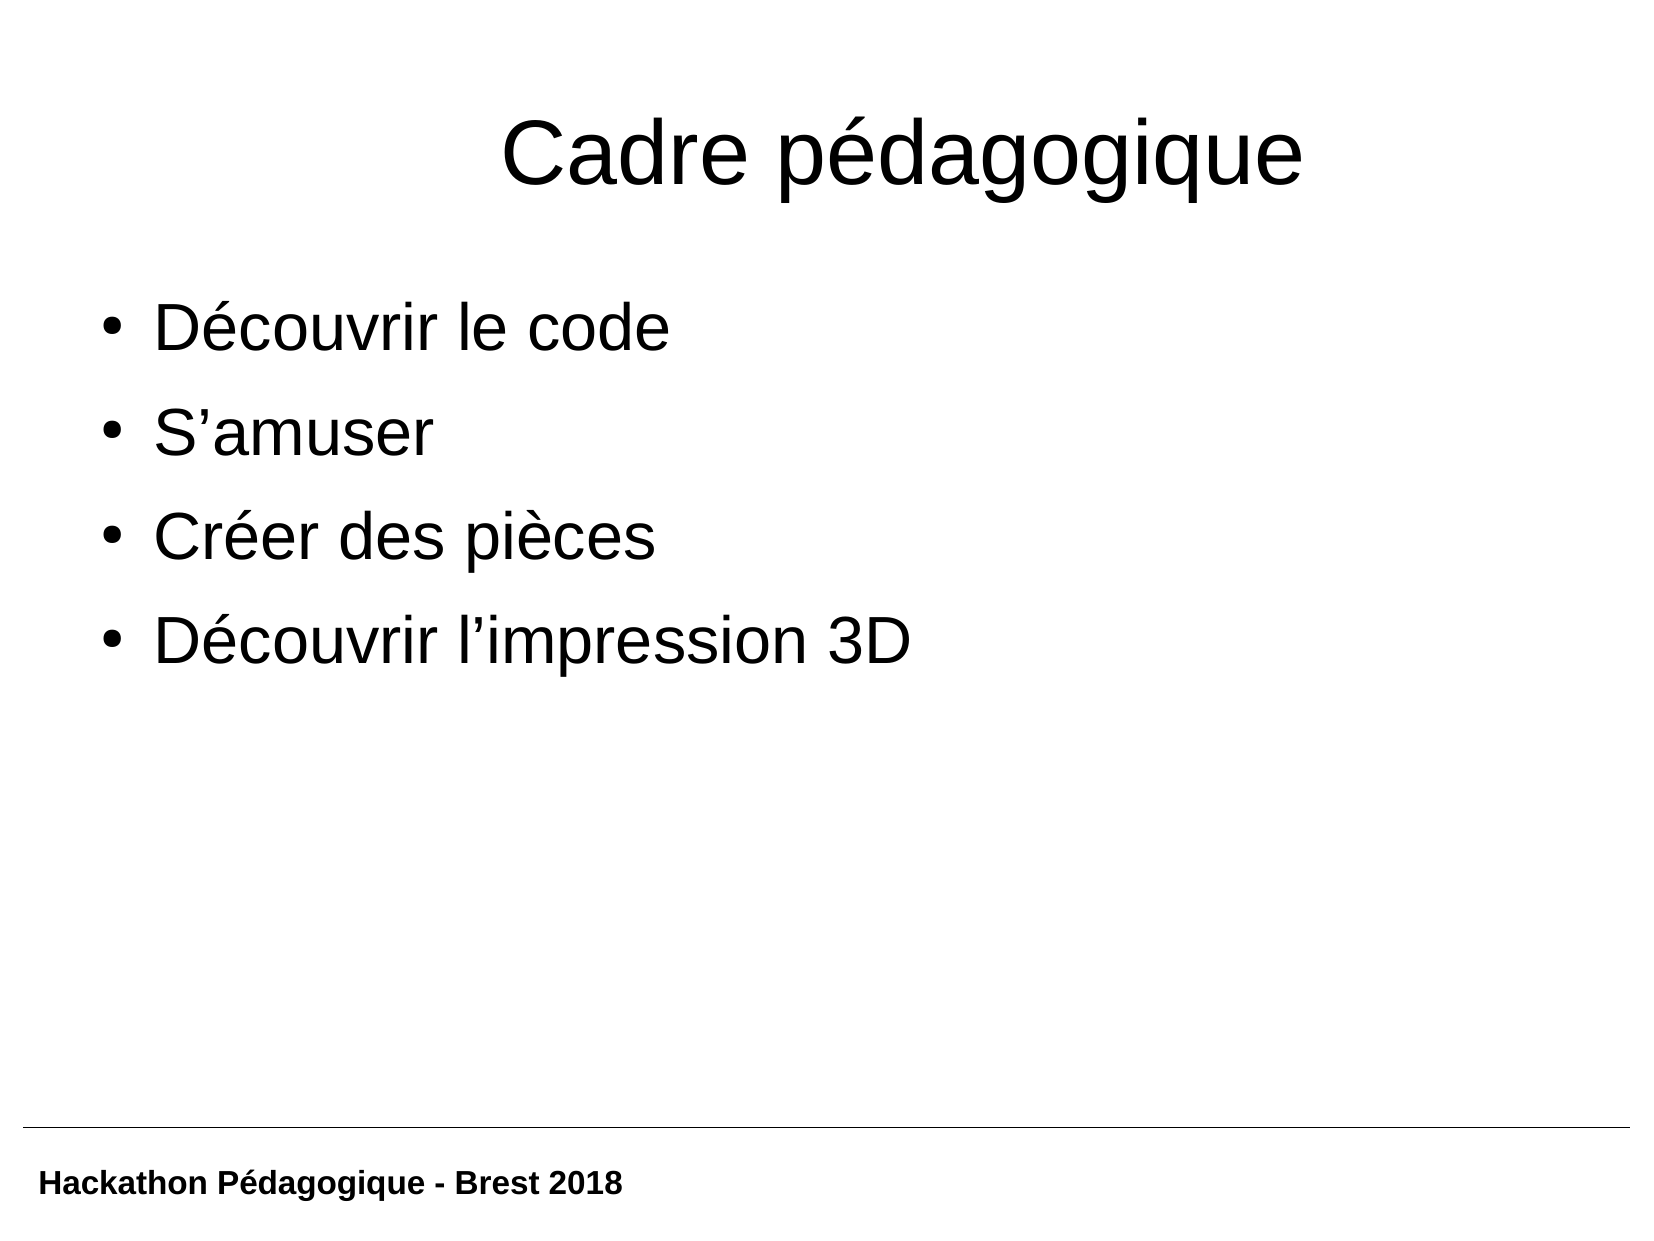

# Cadre pédagogique
Découvrir le code
S’amuser
Créer des pièces
Découvrir l’impression 3D
Hackathon Pédagogique - Brest 2018